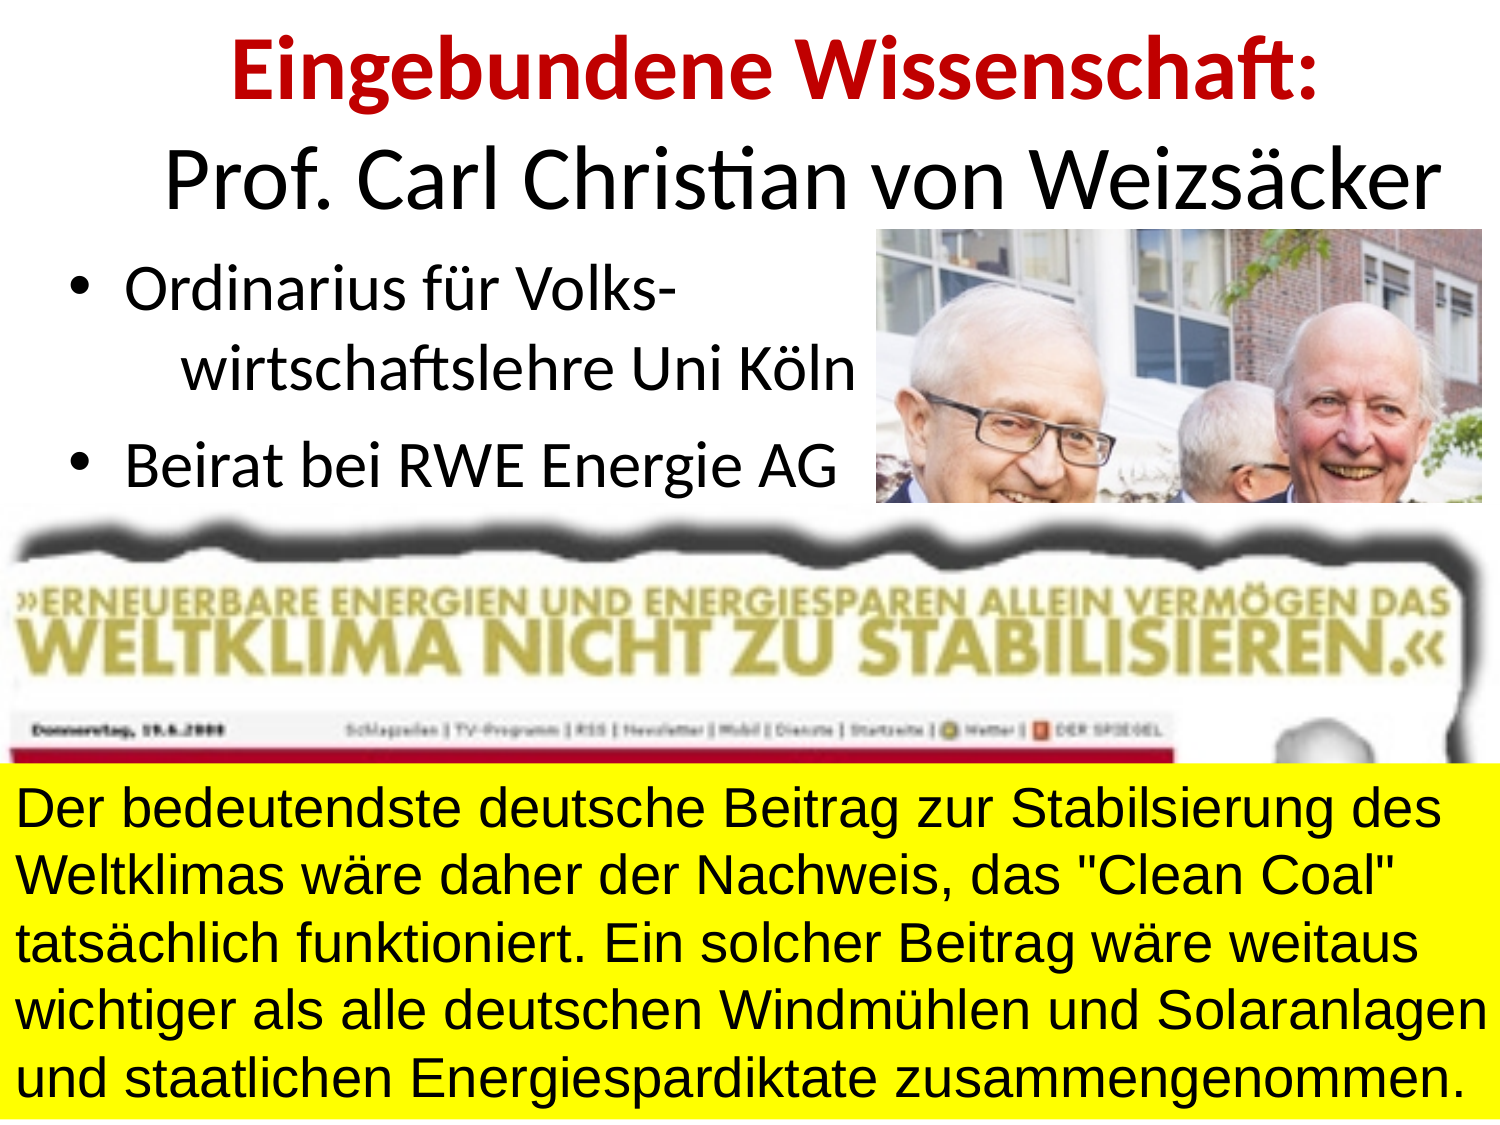

Eingebundene Wissenschaft:
Prof. Carl Christian von Weizsäcker
Ordinarius für Volks-
wirtschaftslehre Uni Köln
Beirat bei RWE Energie AG
Kuratoriums des Forums
für Zukunftsenergien
Beirat der Stiftung Marktwirtschaft
2010/2011 Mitglied der Grundsatzkommission der Freien Demokratischen Partei (FDP)
Werber in Anzeigen, z.B. 2008 im Spiegel
# Filz der Gutachter und Wissenschaft Prof. Tomas Eikmann, Uni Gießen
Als Gutachter: „Moderne Müllverbrennung ist humantoxikologisch irrelevant!“ und „Durch das Kraftwerk ändert sich nichts.“
Auch zu anderen Themen, z.B. …
Gentechnik: Mitglied in der Zentralen Kommission für die Biologische Sicherheit; ab 2002 Vorsitzender des VDI-DIN-Hauptausschusses „Monitoring der Wirkung von gentechnisch veränderten Organismen (GVO)“
Rheinisch-Westfälisches Institut für Wasserforschung (IWW)
Erstellt Studien unter anderem für das Umweltministerium
30% Beteiligung der RWE
Tritt als „unabhängiger“ Gutachter auf
Ständig positive Aussagen zu Kraftwerken, Müllverbrennung, Mobilfunkstrahlung usw.
Seine Frau ist Geschäftsführerin der Wetzlarer Firma „Gesellschaft für Untersuchungen und Krankenhaushygiene (GUK)“, die von Aufträgen großer Konzerne lebt.
Aufträge u.a. von Vattenfall, E.O.N., Thyssen
Der bedeutendste deutsche Beitrag zur Stabilsierung des Weltklimas wäre daher der Nachweis, das "Clean Coal" tatsächlich funktioniert. Ein solcher Beitrag wäre weitaus wichtiger als alle deutschen Windmühlen und Solaranlagen und staatlichen Energiespardiktate zusammengenommen.